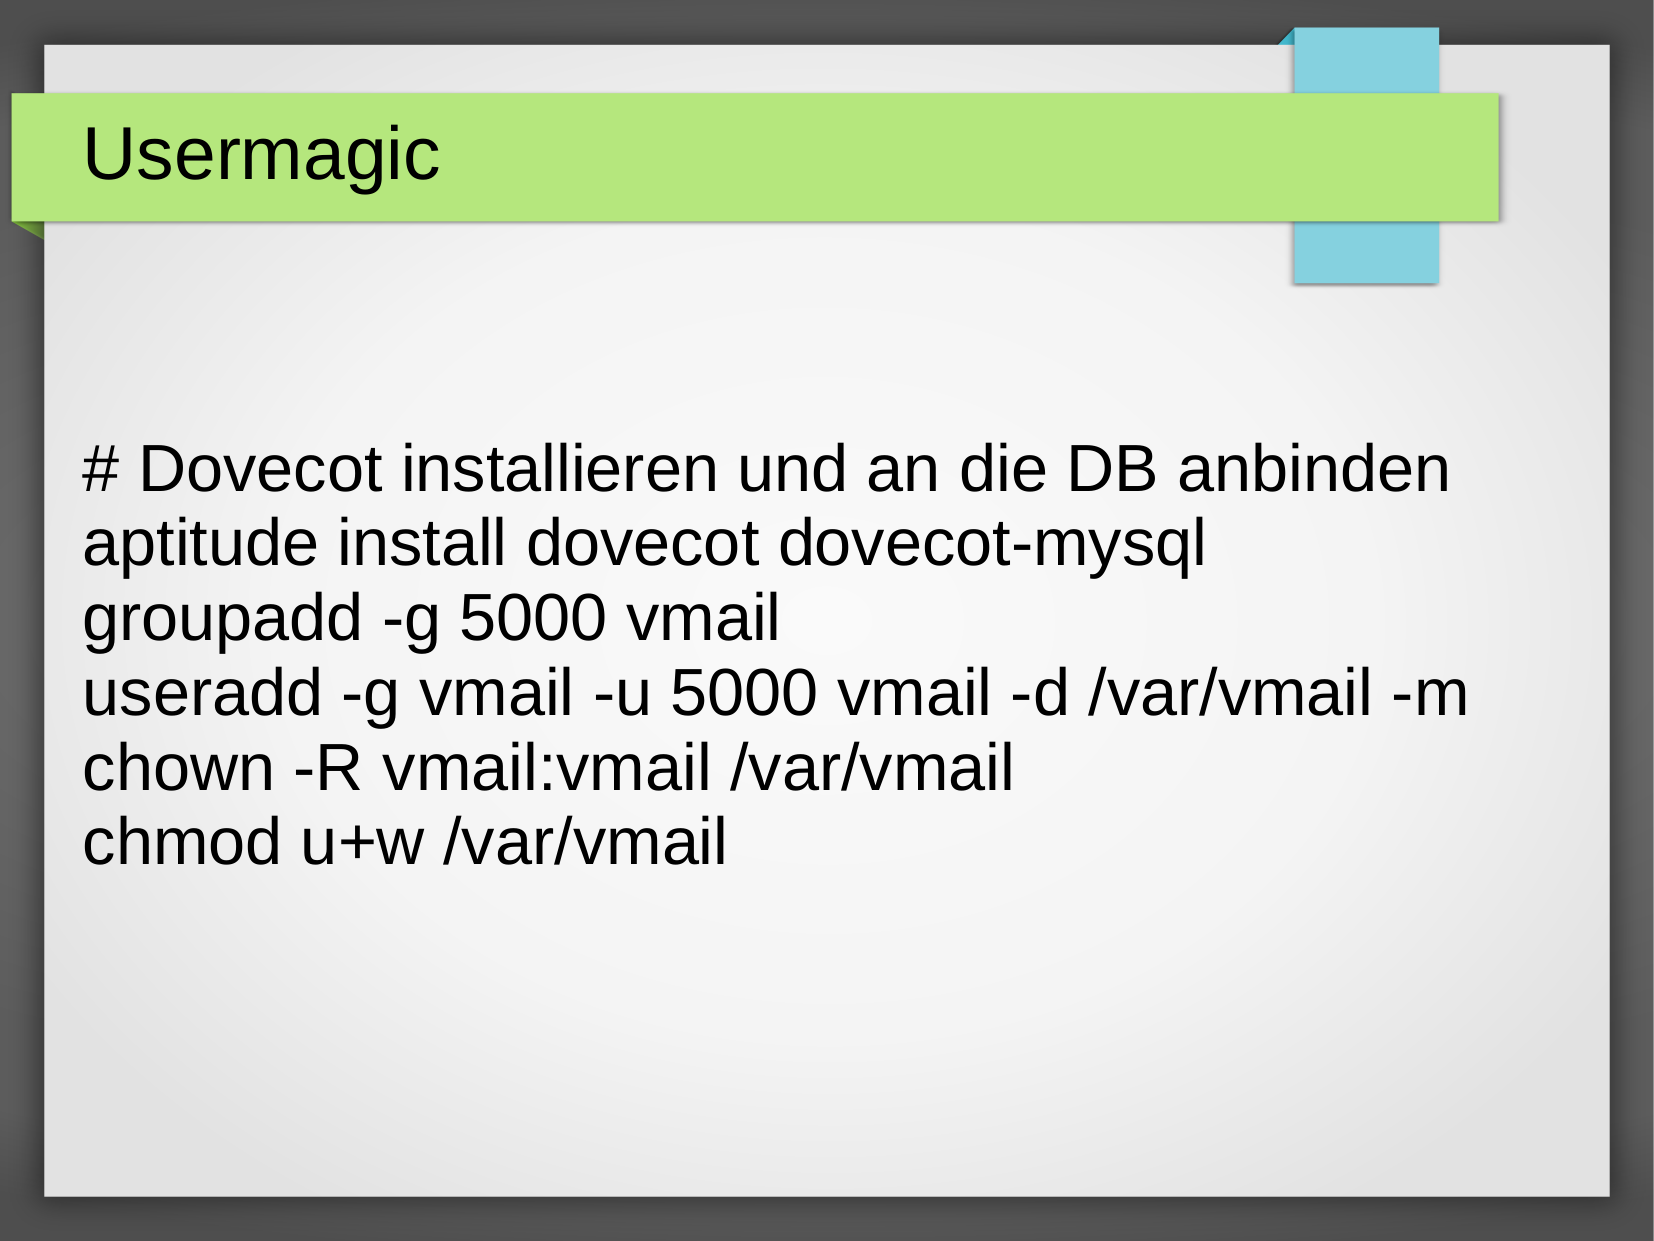

# Usermagic
# Dovecot installieren und an die DB anbinden
aptitude install dovecot dovecot-mysql
groupadd -g 5000 vmail
useradd -g vmail -u 5000 vmail -d /var/vmail -m
chown -R vmail:vmail /var/vmail
chmod u+w /var/vmail